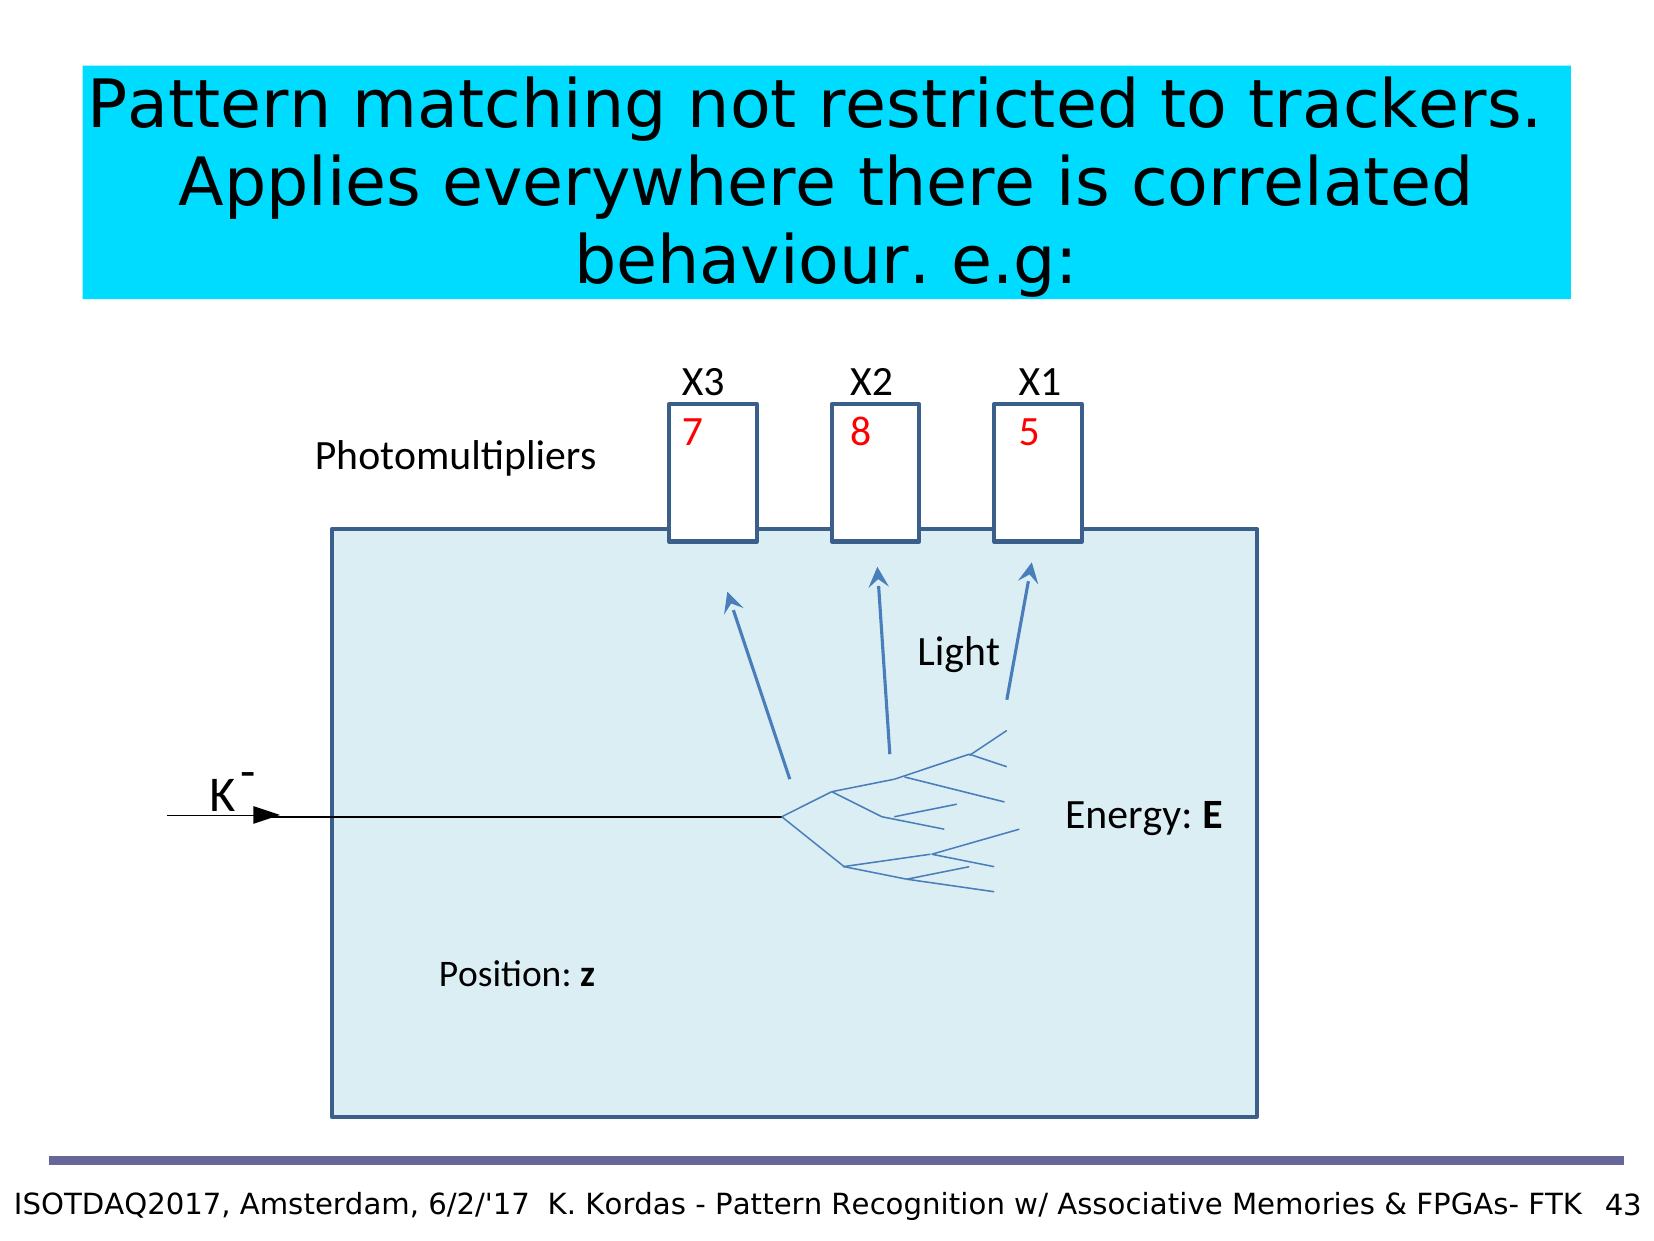

# Pattern matching not restricted to trackers. Applies everywhere there is correlated behaviour. e.g:
X3
7
X2
8
X1
5
Photomultipliers
Light
-
K
Energy: E
Position: z
ISOTDAQ2017, Amsterdam, 6/2/'17
K. Kordas - Pattern Recognition w/ Associative Memories & FPGAs- FTK
43